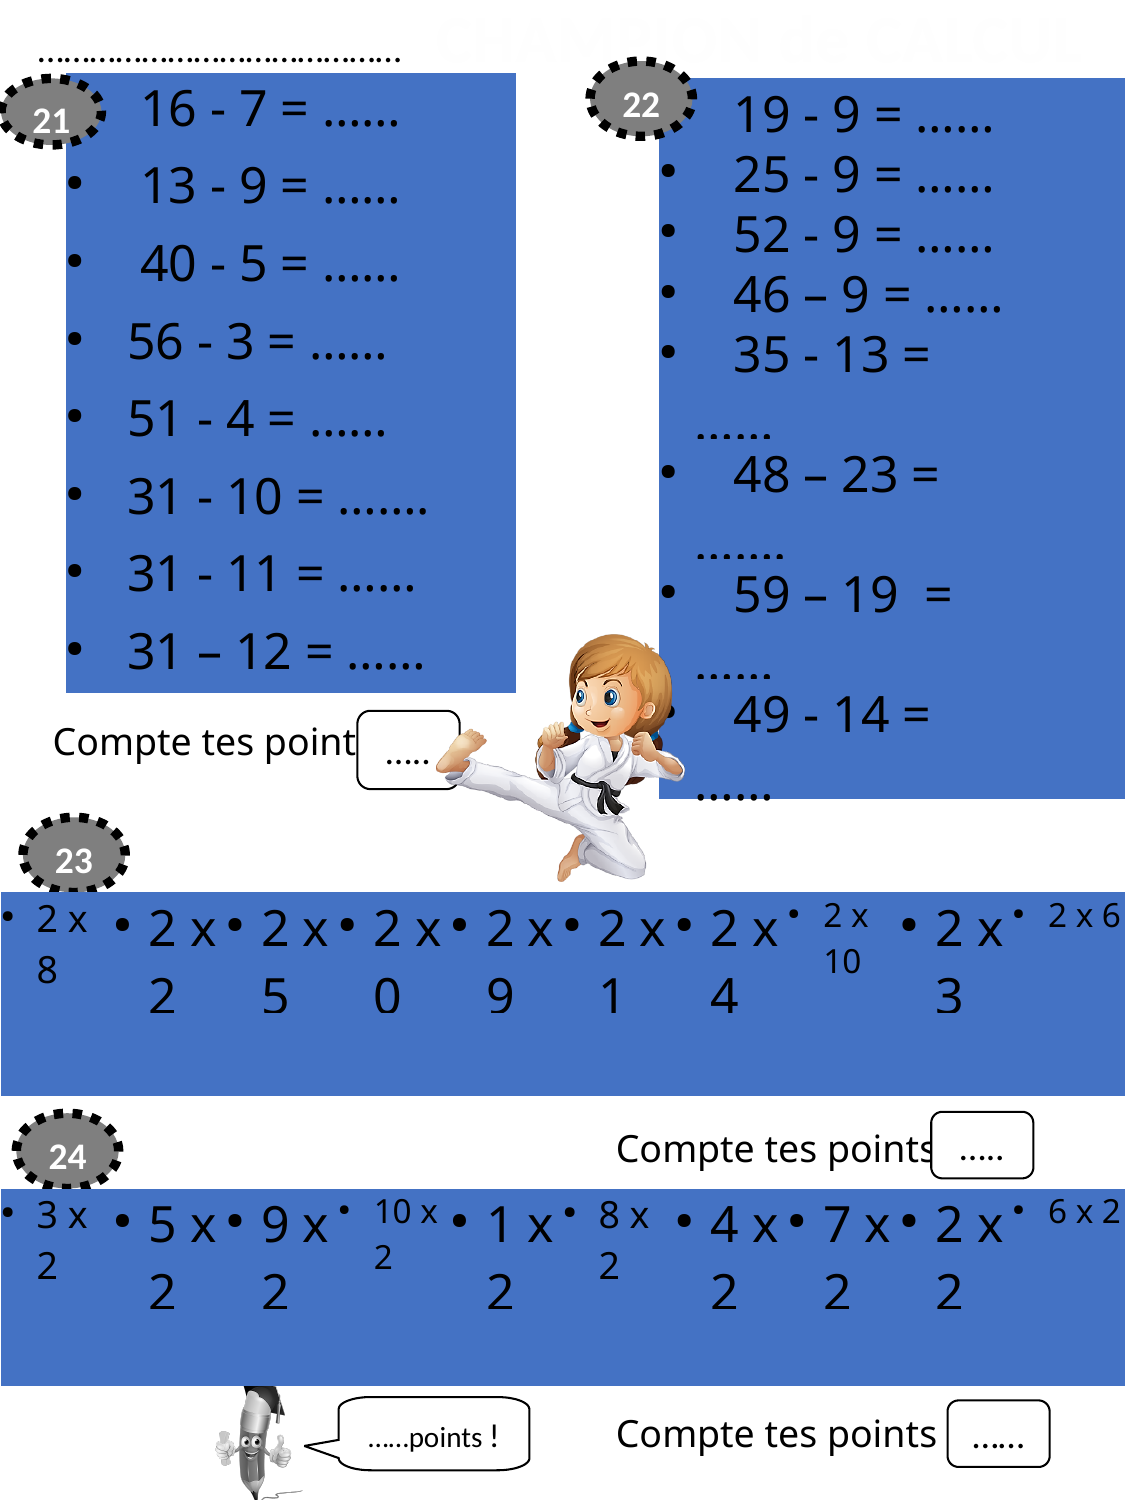

CHAMPION de CALCUL
……………………………………
22
| 16 - 7 = …… | |
| --- | --- |
| 13 - 9 = …… | |
| 40 - 5 = …… | |
| 56 - 3 = …… | |
| 51 - 4 = …… | |
| 31 - 10 = ……. | |
| 31 - 11 = …… | |
| 31 – 12 = …… | |
21
| 19 - 9 = …… | |
| --- | --- |
| 25 - 9 = …… | |
| 52 - 9 = …… | |
| 46 – 9 = …… | |
| 35 - 13 = …… | |
| 48 – 23 = ……. | |
| 59 – 19 = …… | |
| 49 - 14 = …… | |
Compte tes points :
…..
Compte tes points :
…..
23
| 2 x 8 | 2 x 2 | 2 x 5 | 2 x 0 | 2 x 9 | 2 x 1 | 2 x 4 | 2 x 10 | 2 x 3 | 2 x 6 |
| --- | --- | --- | --- | --- | --- | --- | --- | --- | --- |
| | | | | | | | | | |
| | | | | | | | | | |
| --- | --- | --- | --- | --- | --- | --- | --- | --- | --- |
…..
24
Compte tes points :
| 3 x 2 | 5 x 2 | 9 x 2 | 10 x 2 | 1 x 2 | 8 x 2 | 4 x 2 | 7 x 2 | 2 x 2 | 6 x 2 |
| --- | --- | --- | --- | --- | --- | --- | --- | --- | --- |
| | | | | | | | | | |
| | | | | | | | | | |
| --- | --- | --- | --- | --- | --- | --- | --- | --- | --- |
……points !
……
Compte tes points :